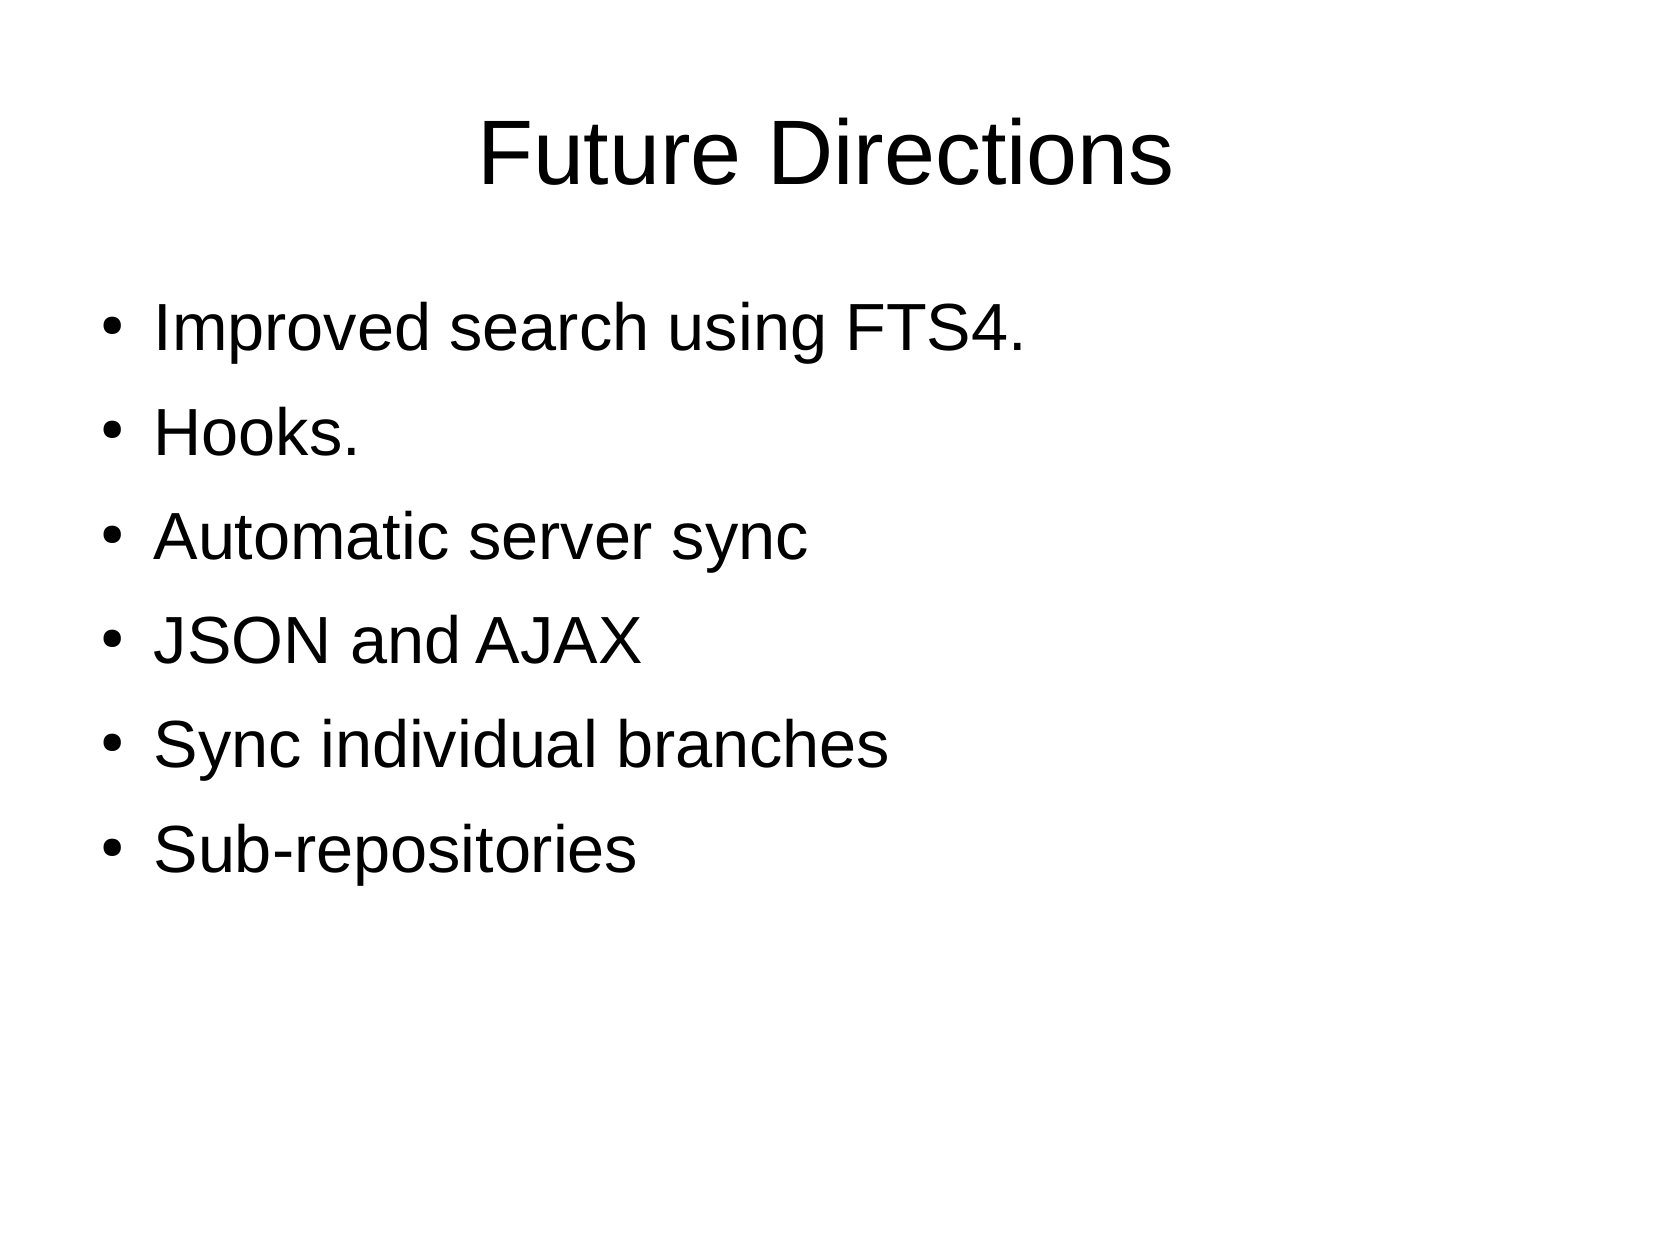

# Future Directions
Improved search using FTS4.
Hooks.
Automatic server sync
JSON and AJAX
Sync individual branches
Sub-repositories